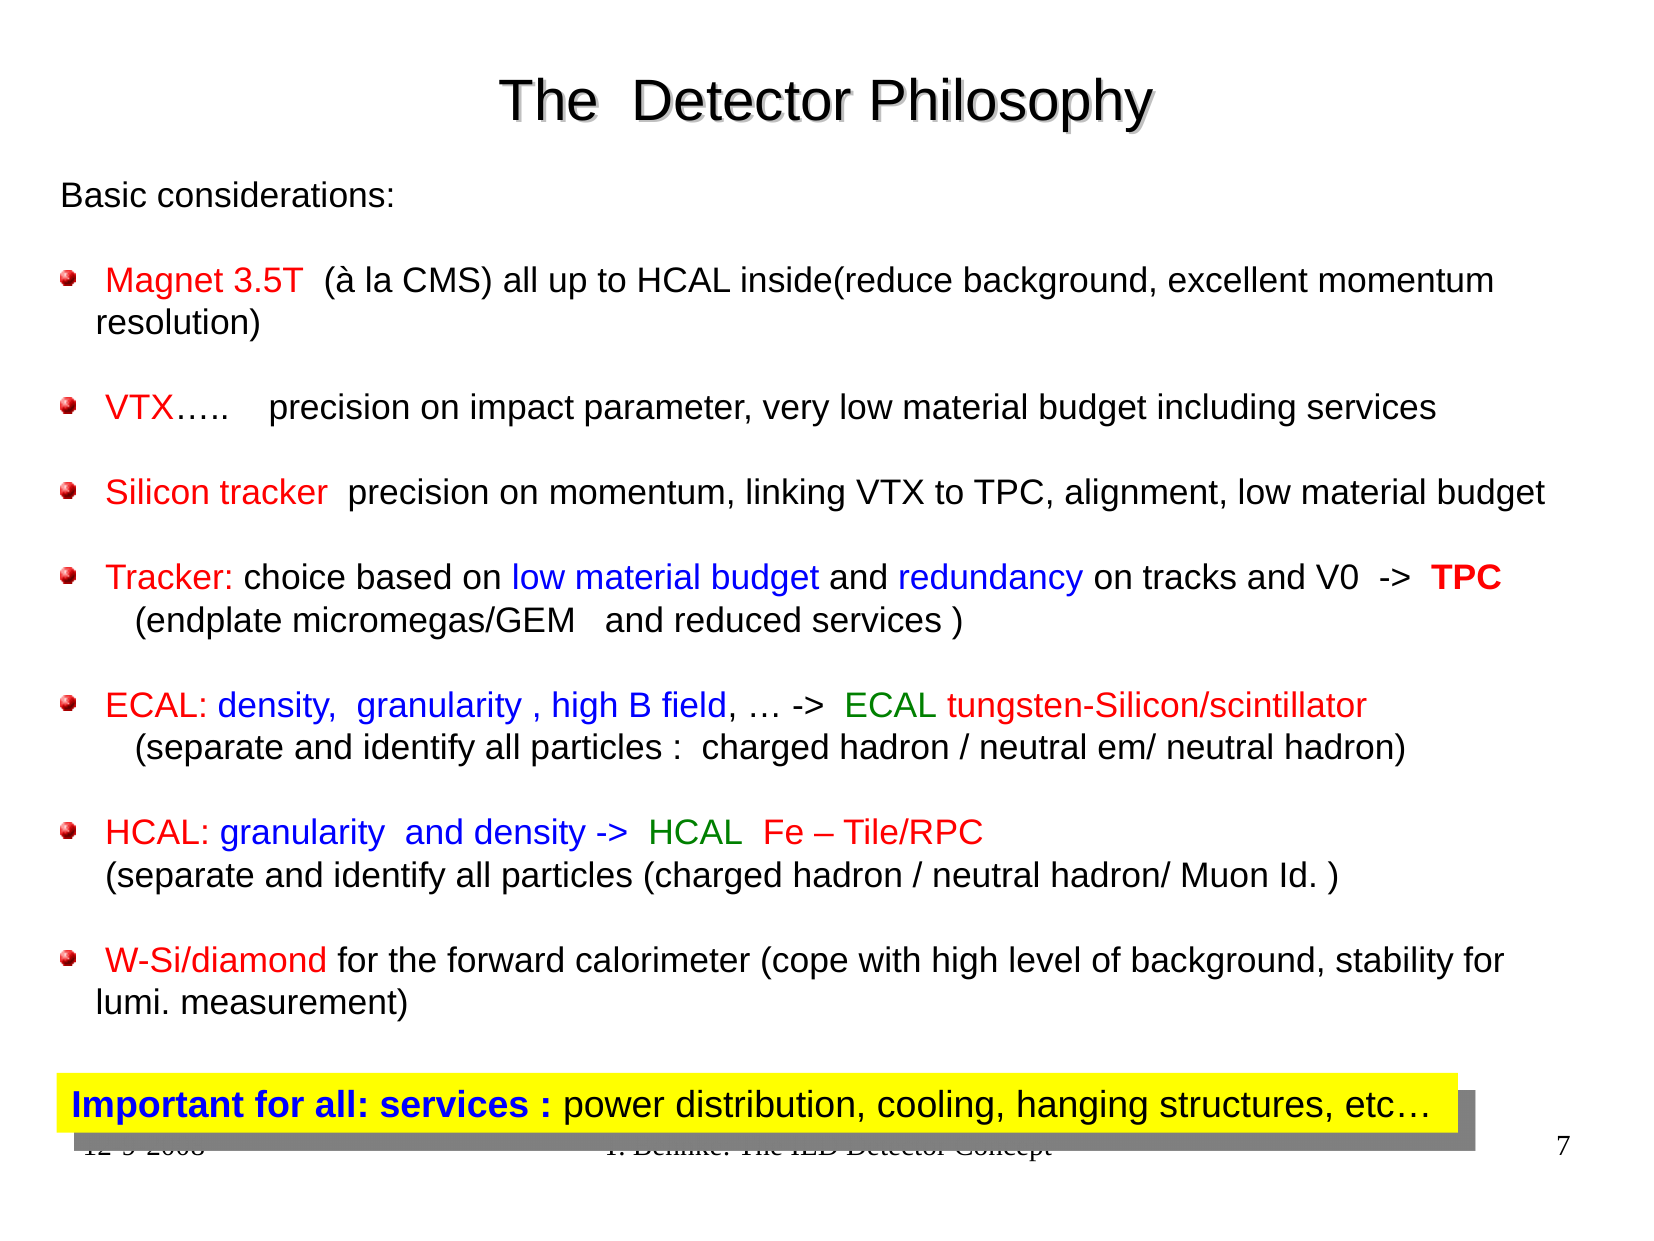

# The Detector Philosophy
Basic considerations:
 Magnet 3.5T (à la CMS) all up to HCAL inside(reduce background, excellent momentum resolution)
 VTX….. precision on impact parameter, very low material budget including services
 Silicon tracker precision on momentum, linking VTX to TPC, alignment, low material budget
 Tracker: choice based on low material budget and redundancy on tracks and V0 -> TPC
 (endplate micromegas/GEM and reduced services )
 ECAL: density, granularity , high B field, … -> ECAL tungsten-Silicon/scintillator
 (separate and identify all particles : charged hadron / neutral em/ neutral hadron)
 HCAL: granularity and density -> HCAL Fe – Tile/RPC
 (separate and identify all particles (charged hadron / neutral hadron/ Muon Id. )
 W-Si/diamond for the forward calorimeter (cope with high level of background, stability for lumi. measurement)
Important for all: services : power distribution, cooling, hanging structures, etc…
12-9-2008
T. Behnke: The ILD Detector Concept
7